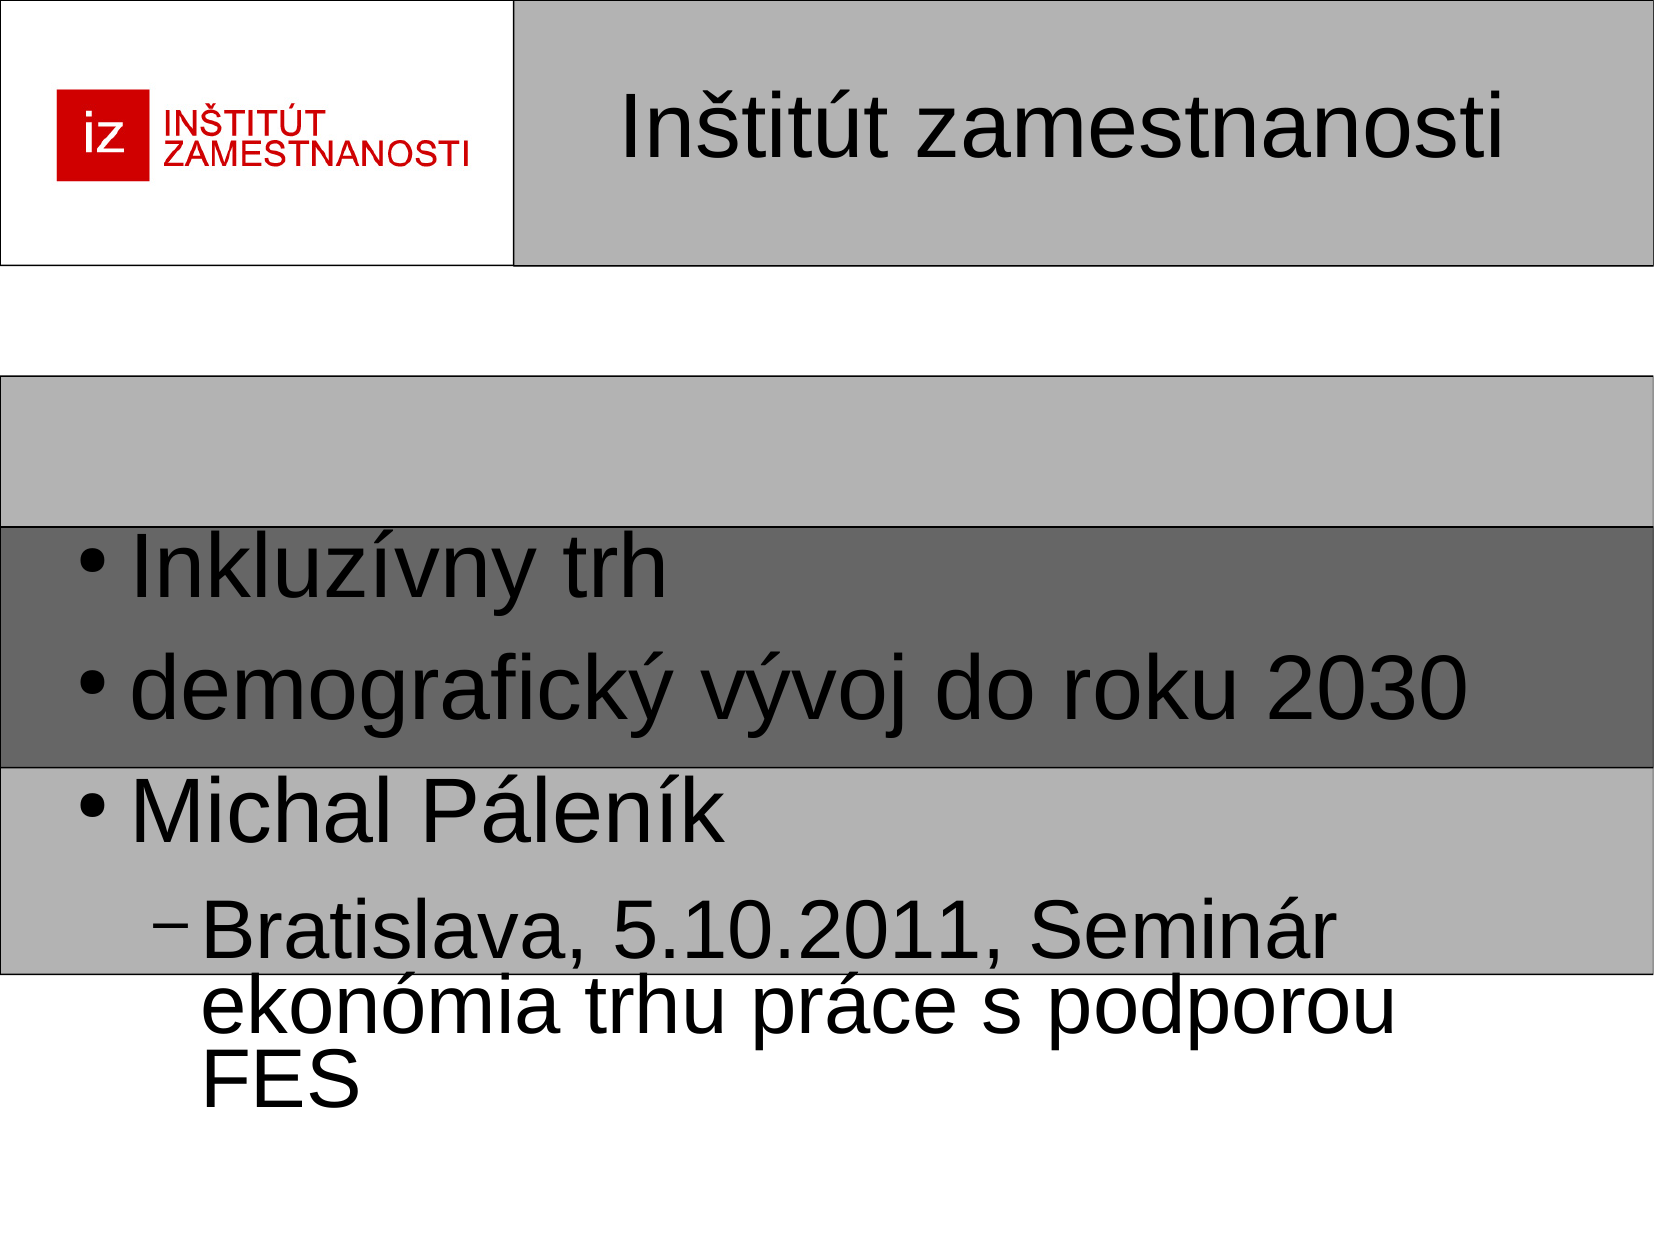

# Inštitút zamestnanosti
Inkluzívny trh
demografický vývoj do roku 2030
Michal Páleník
Bratislava, 5.10.2011, Seminár ekonómia trhu práce s podporou FES